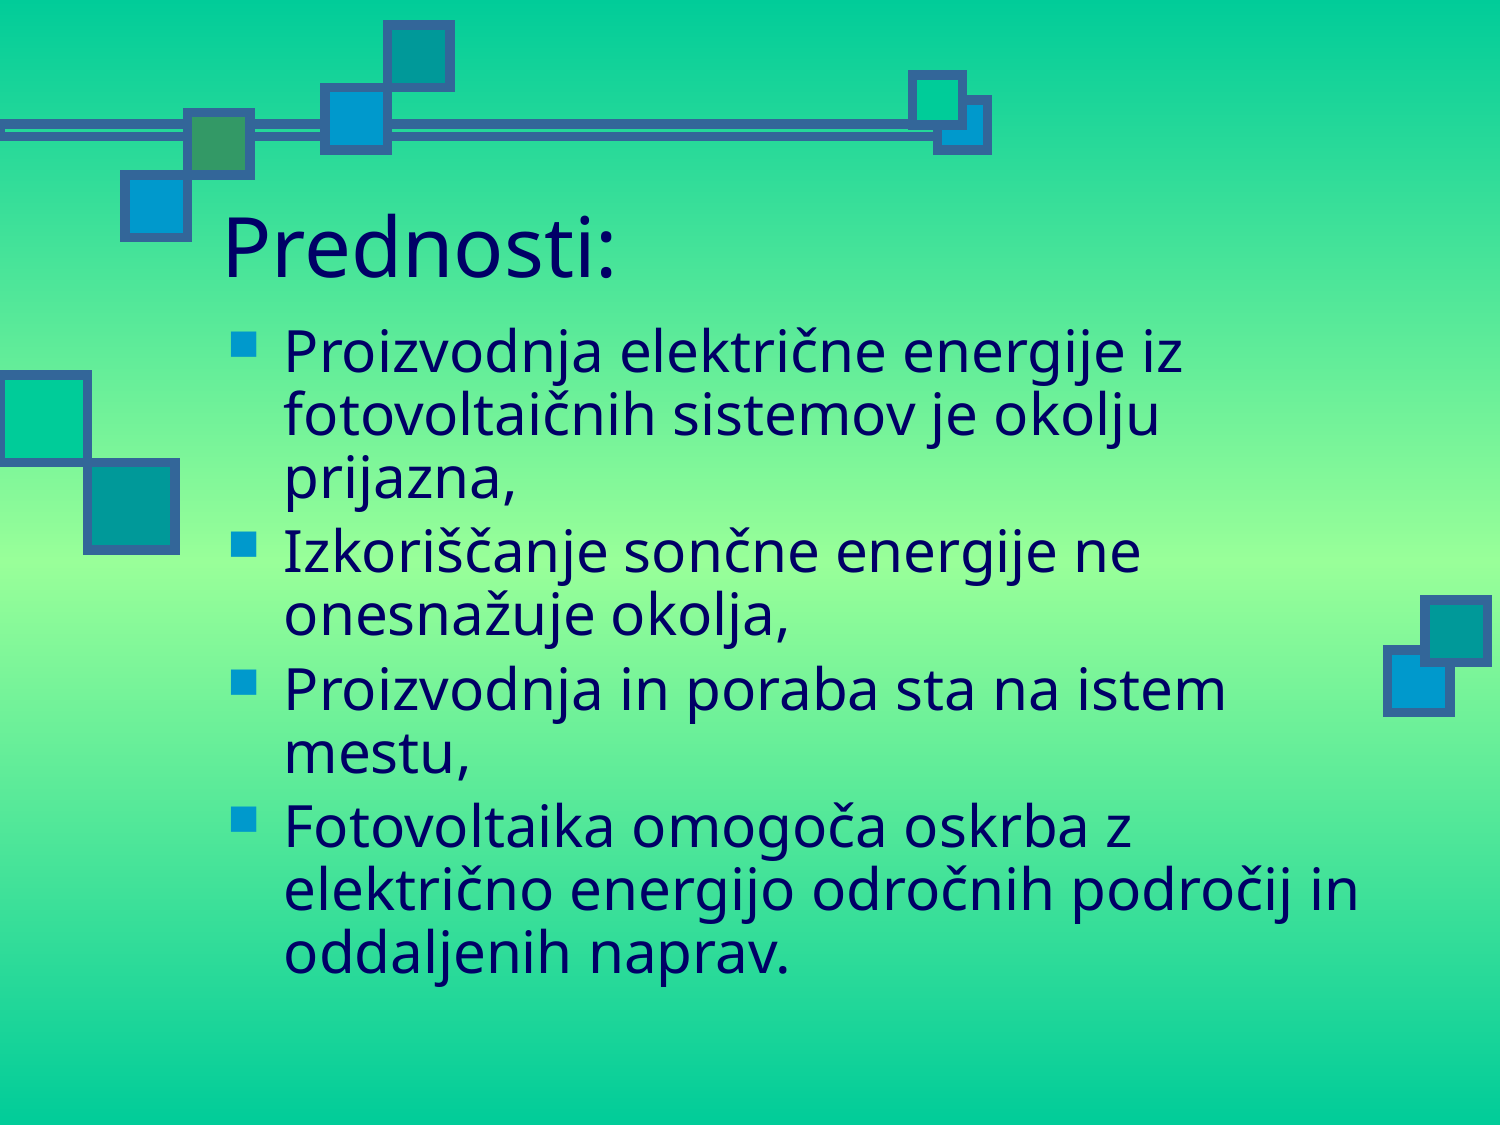

# Prednosti:
Proizvodnja električne energije iz fotovoltaičnih sistemov je okolju prijazna,
Izkoriščanje sončne energije ne onesnažuje okolja,
Proizvodnja in poraba sta na istem mestu,
Fotovoltaika omogoča oskrba z električno energijo odročnih področij in oddaljenih naprav.